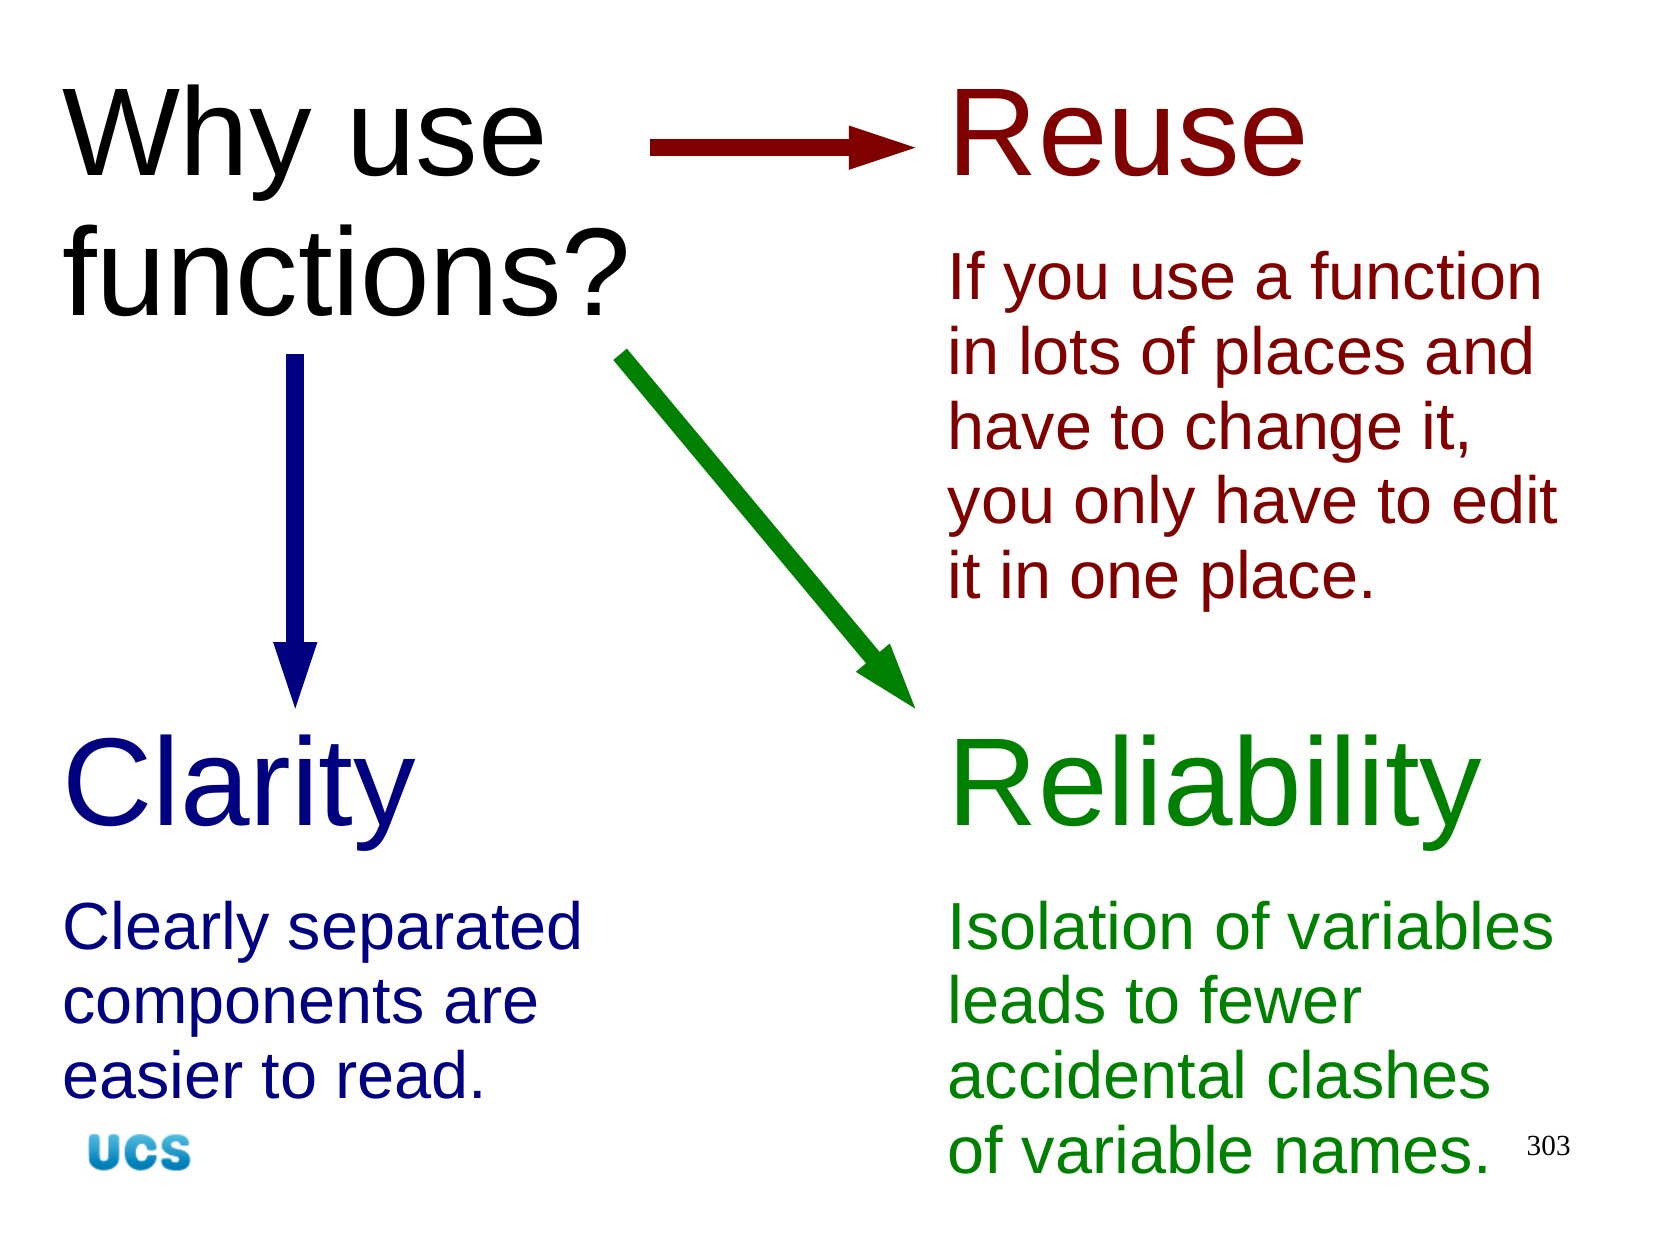

Why use
functions?
Reuse
If you use a function
in lots of places and
have to change it,
you only have to edit
it in one place.
Reliability
Clarity
Clearly separated
components are
easier to read.
Isolation of variables
leads to fewer
accidental clashes
of variable names.
303